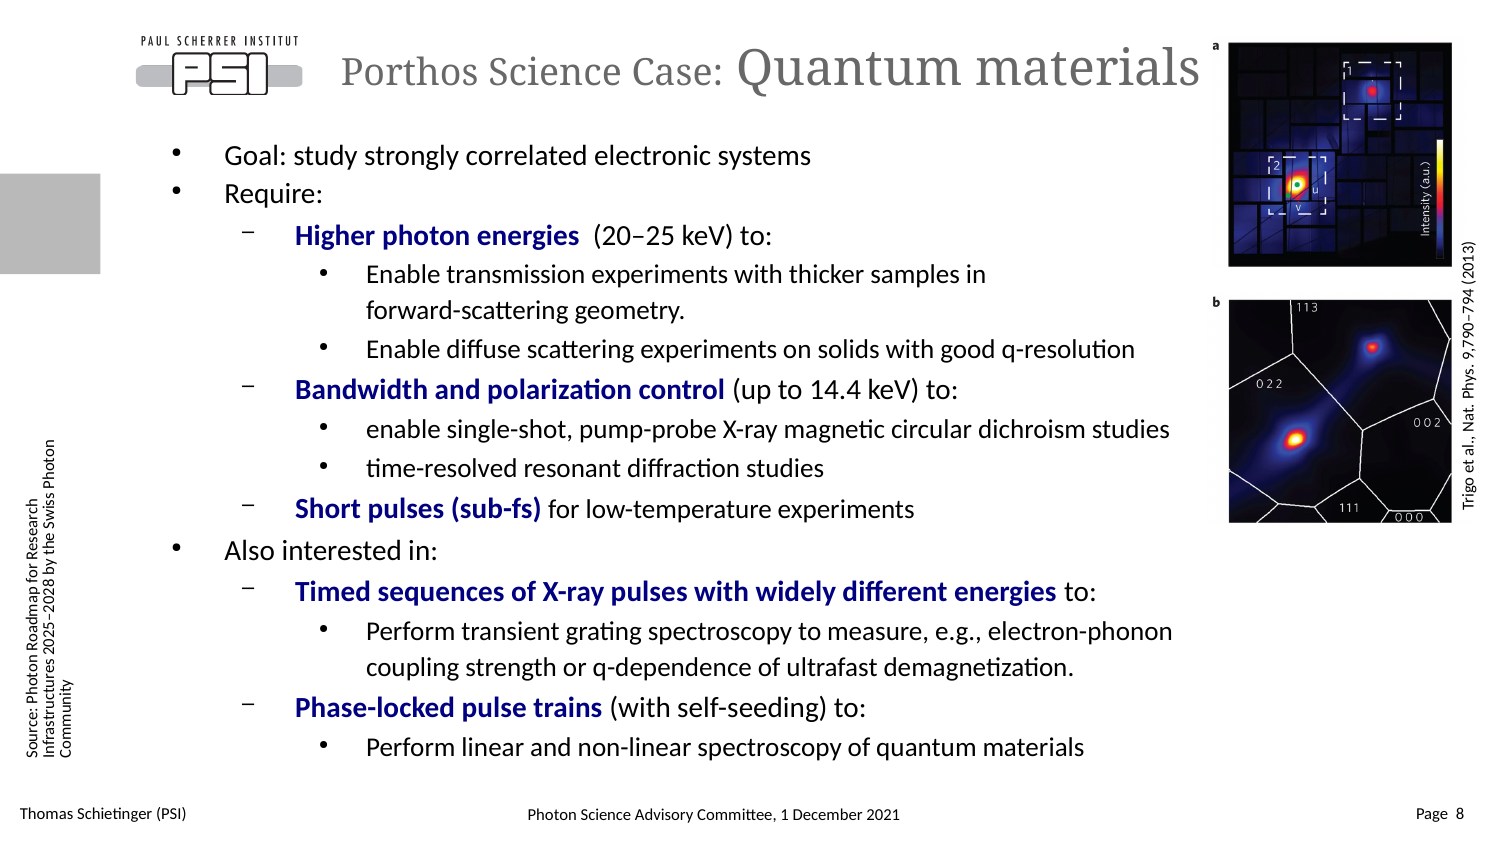

# Porthos Science Case: Quantum materials
Goal: study strongly correlated electronic systems
Require:
Higher photon energies (20–25 keV) to:
Enable transmission experiments with thicker samples in
forward-scattering geometry.
Enable diffuse scattering experiments on solids with good q-resolution
Bandwidth and polarization control (up to 14.4 keV) to:
enable single-shot, pump-probe X-ray magnetic circular dichroism studies
time-resolved resonant diffraction studies
Short pulses (sub-fs) for low-temperature experiments
Also interested in:
Timed sequences of X-ray pulses with widely different energies to:
Perform transient grating spectroscopy to measure, e.g., electron-phonon
coupling strength or q-dependence of ultrafast demagnetization.
Phase-locked pulse trains (with self-seeding) to:
Perform linear and non-linear spectroscopy of quantum materials
Trigo et al., Nat. Phys. 9,790–794 (2013)
Source: Photon Roadmap for Research Infrastructures 2025–2028 by the Swiss Photon Community